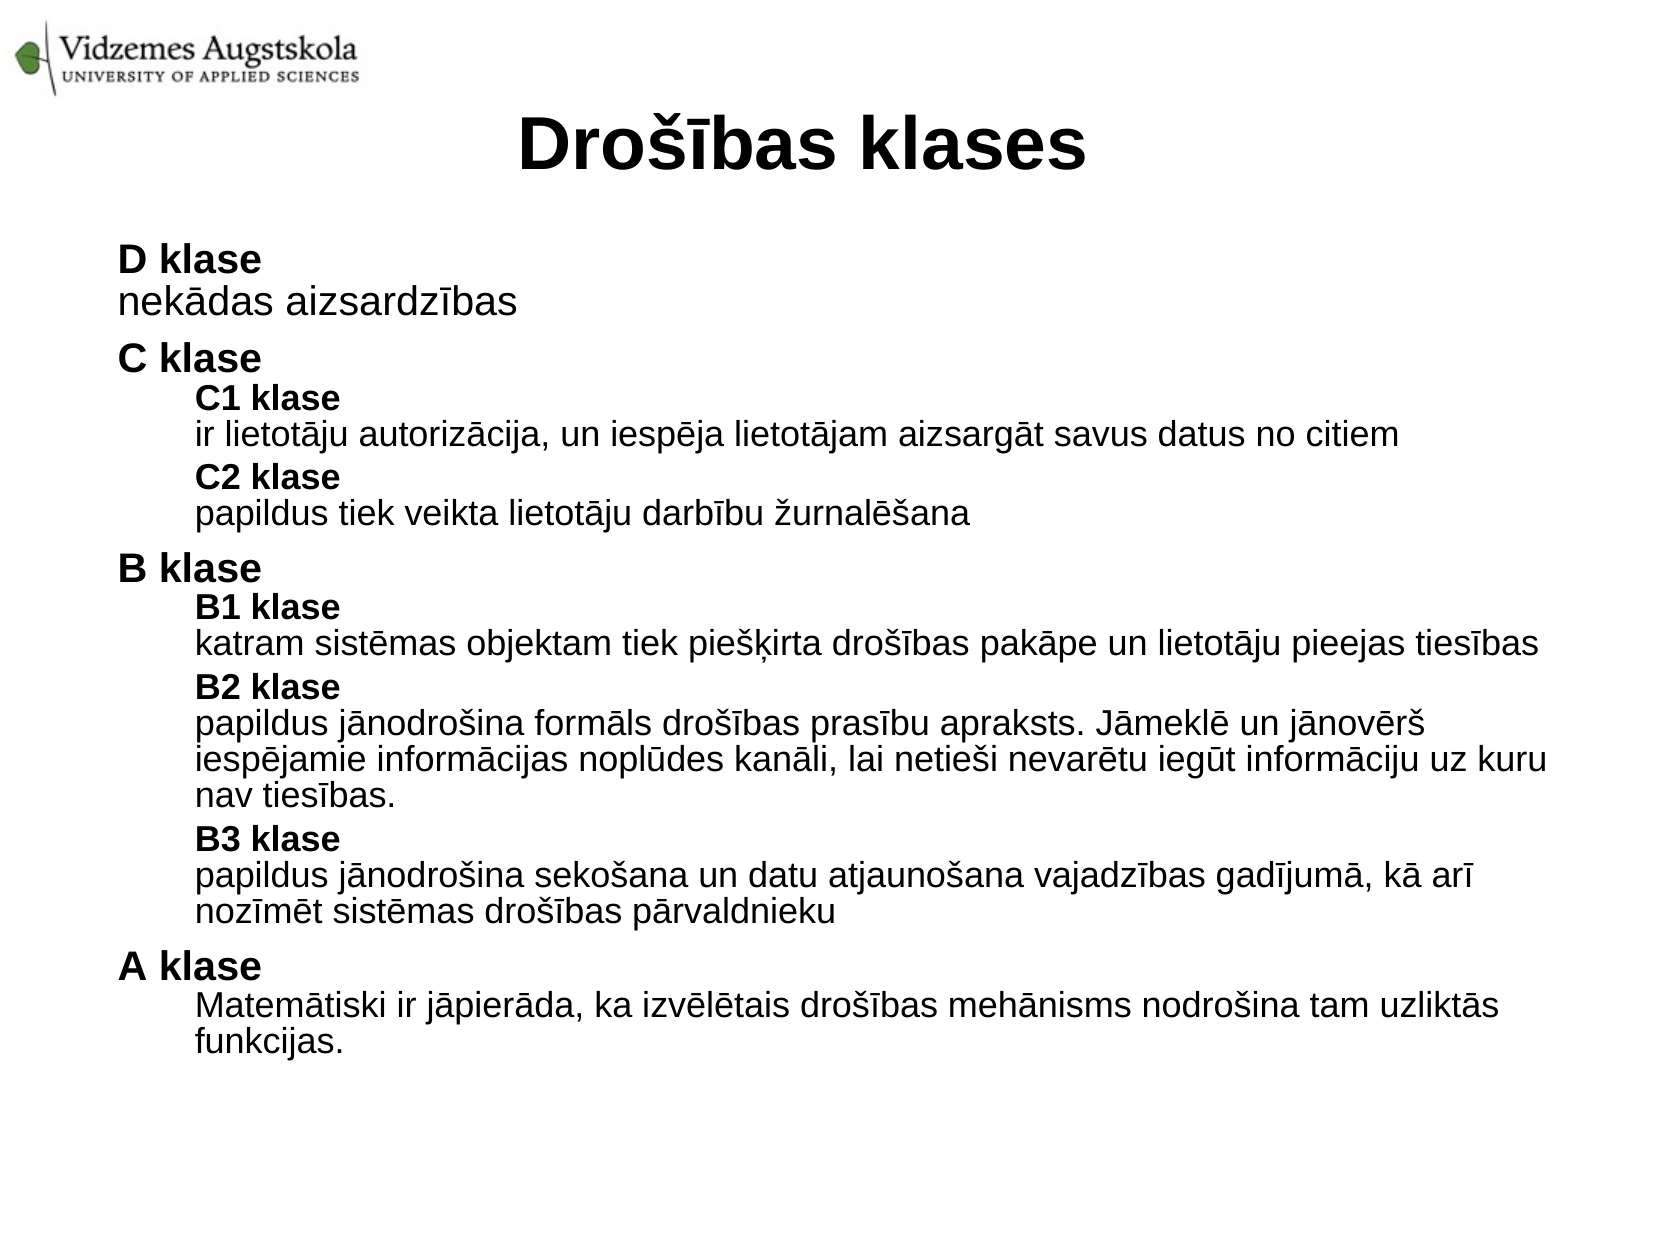

# Drošības klases
D klase
nekādas aizsardzības
C klase
C1 klase
ir lietotāju autorizācija, un iespēja lietotājam aizsargāt savus datus no citiem
C2 klase
papildus tiek veikta lietotāju darbību žurnalēšana
B klase
B1 klase
katram sistēmas objektam tiek piešķirta drošības pakāpe un lietotāju pieejas tiesības
B2 klase
papildus jānodrošina formāls drošības prasību apraksts. Jāmeklē un jānovērš iespējamie informācijas noplūdes kanāli, lai netieši nevarētu iegūt informāciju uz kuru nav tiesības.
B3 klase
papildus jānodrošina sekošana un datu atjaunošana vajadzības gadījumā, kā arī nozīmēt sistēmas drošības pārvaldnieku
A klase
Matemātiski ir jāpierāda, ka izvēlētais drošības mehānisms nodrošina tam uzliktās funkcijas.